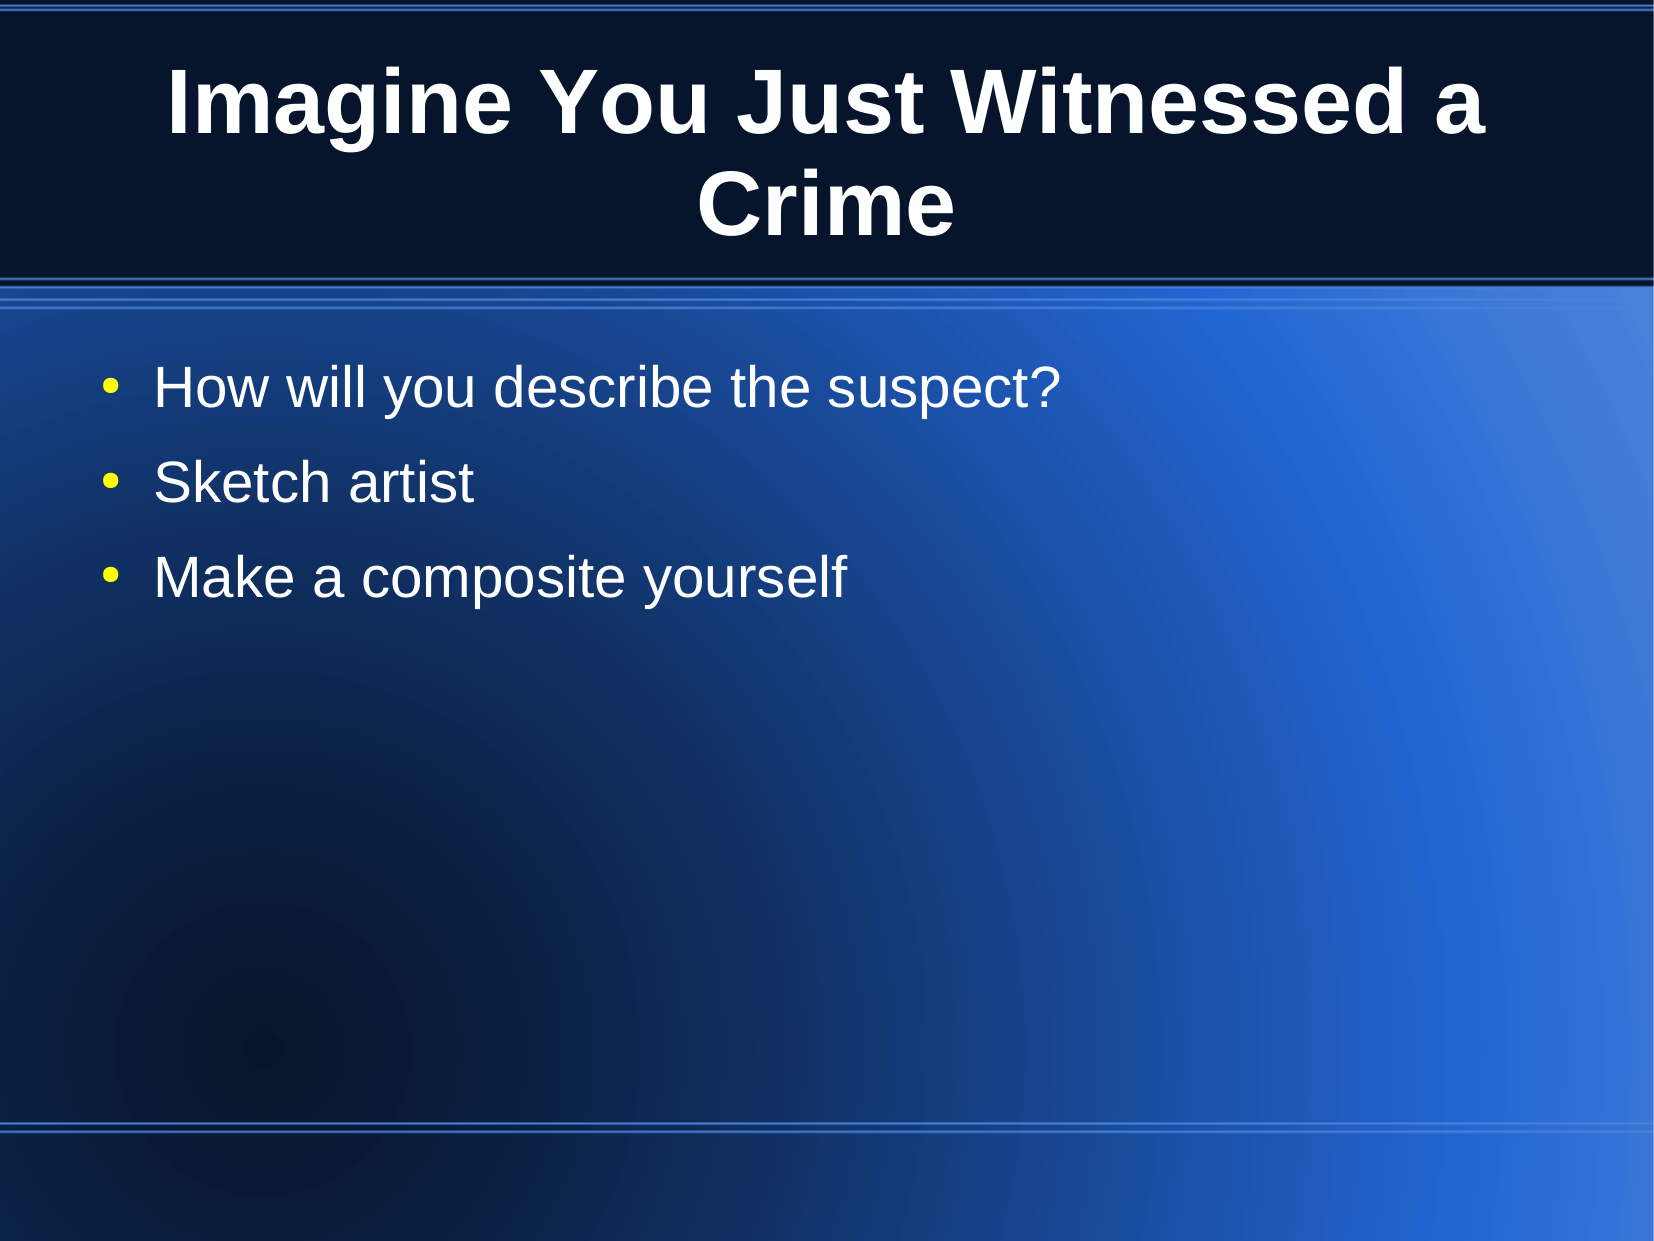

# Imagine You Just Witnessed a Crime
How will you describe the suspect?
Sketch artist
Make a composite yourself